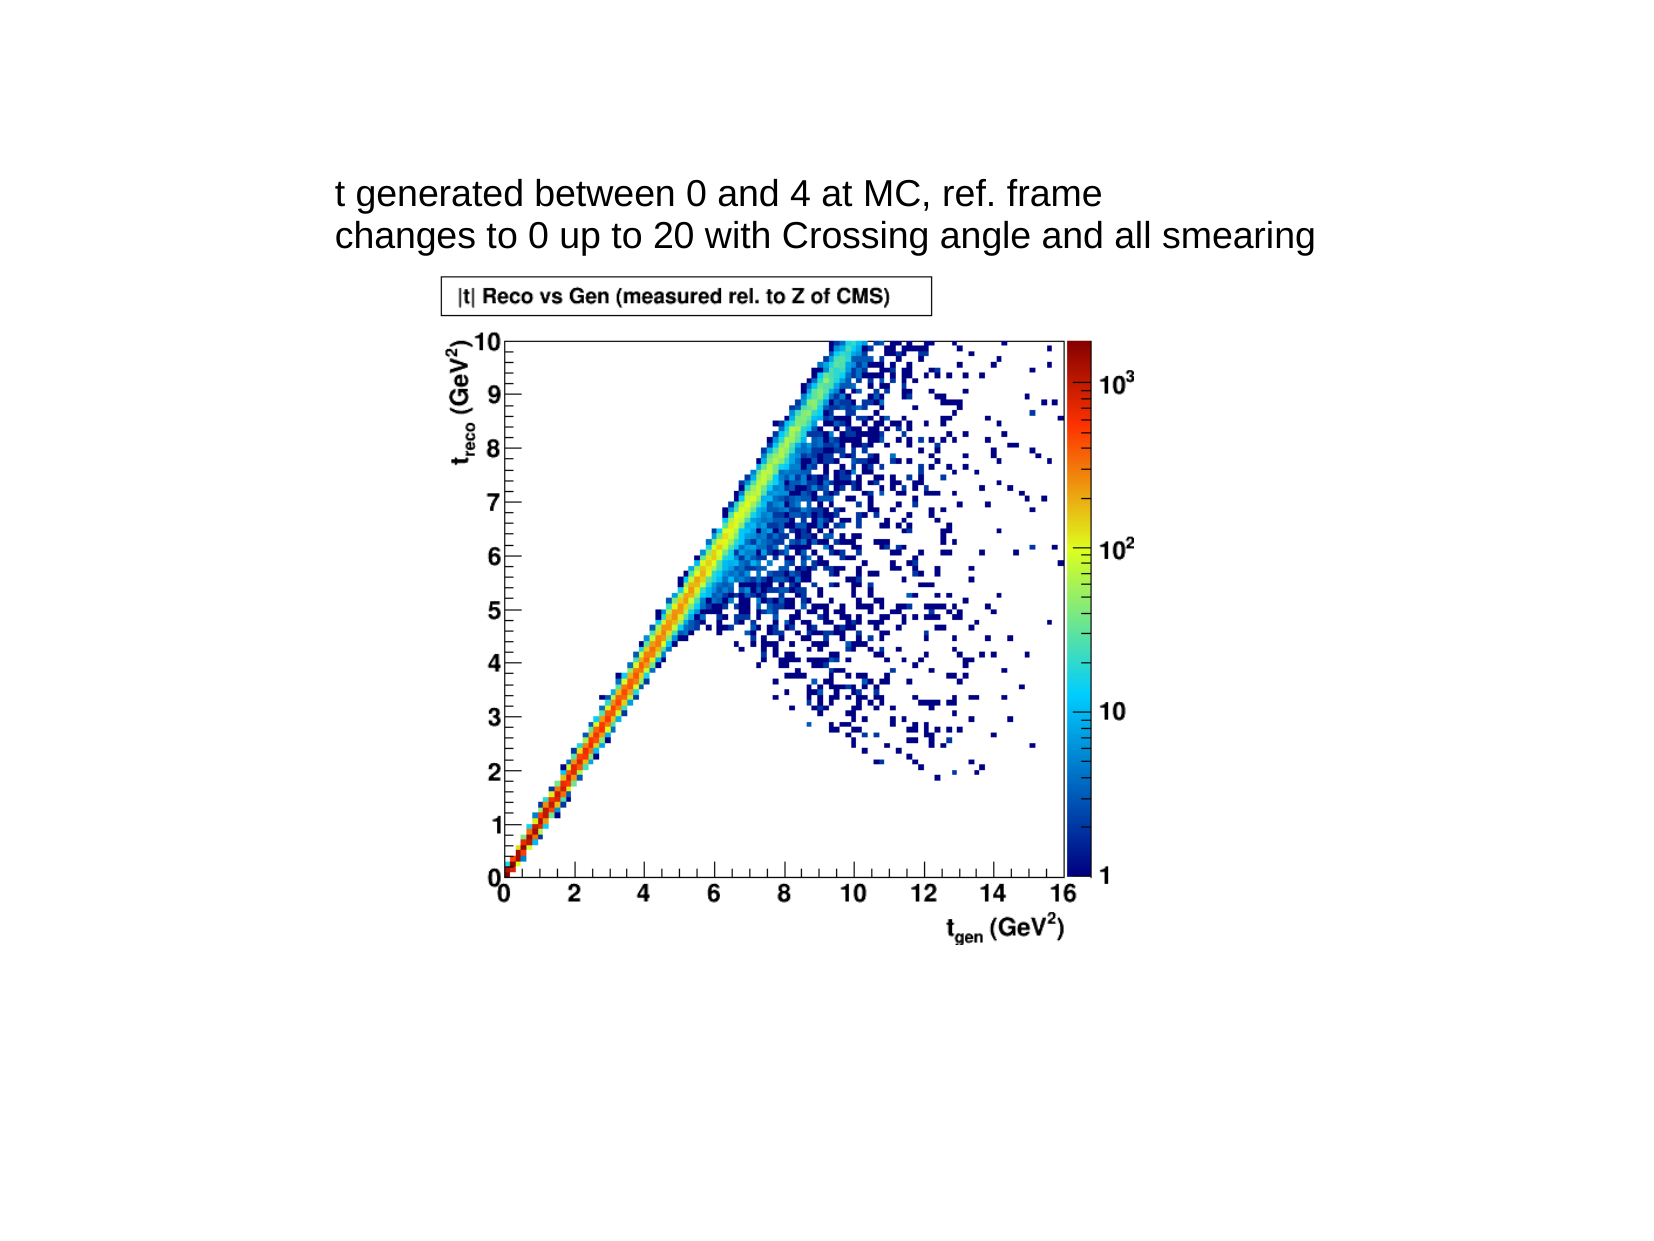

t generated between 0 and 4 at MC, ref. frame
changes to 0 up to 20 with Crossing angle and all smearing